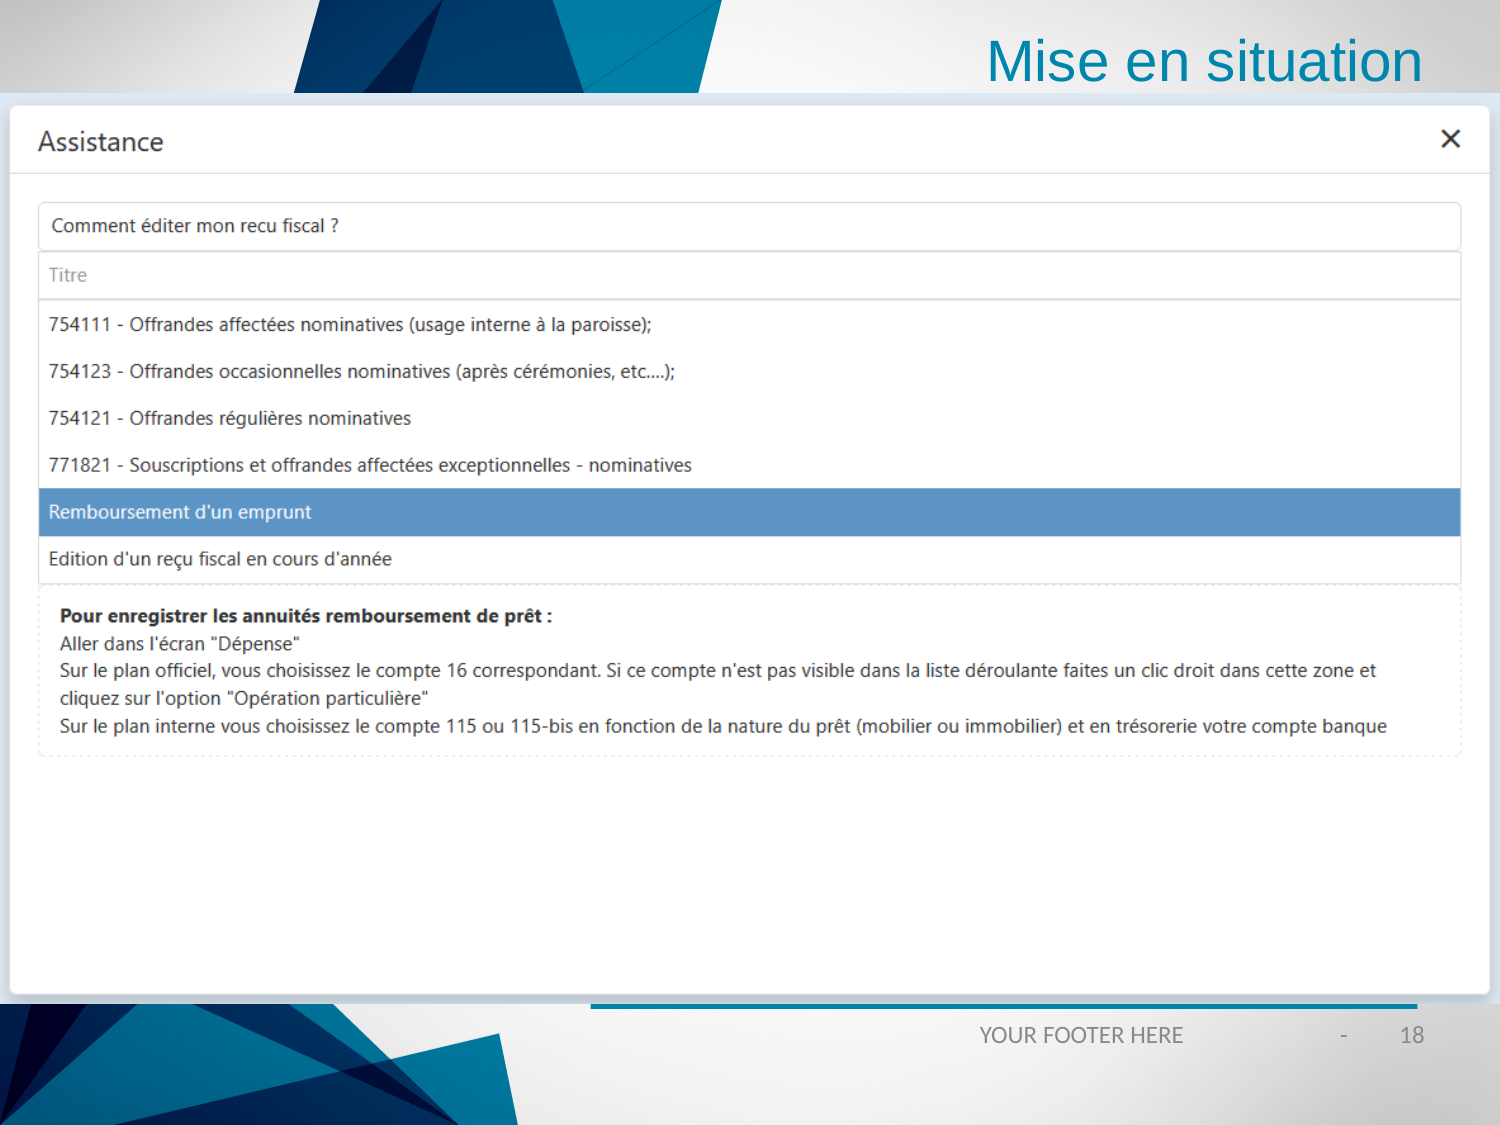

# Mise en situation
YOUR FOOTER HERE
18